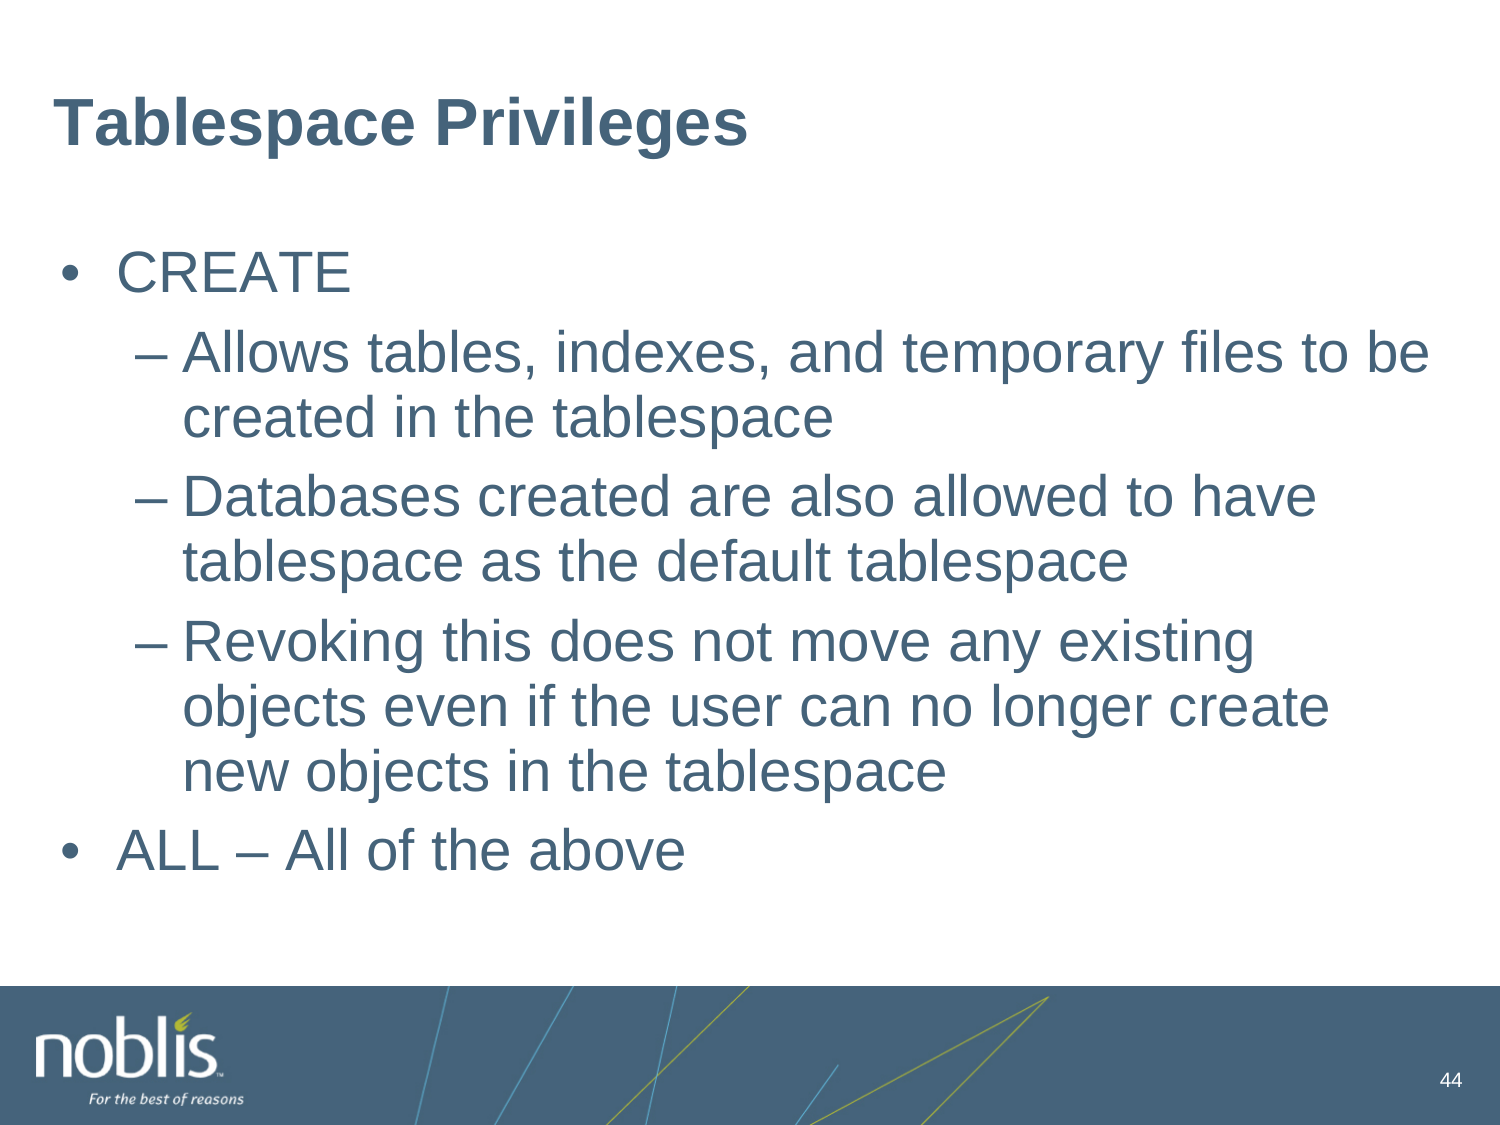

# Tablespace Privileges
CREATE
Allows tables, indexes, and temporary files to be created in the tablespace
Databases created are also allowed to have tablespace as the default tablespace
Revoking this does not move any existing objects even if the user can no longer create new objects in the tablespace
ALL – All of the above